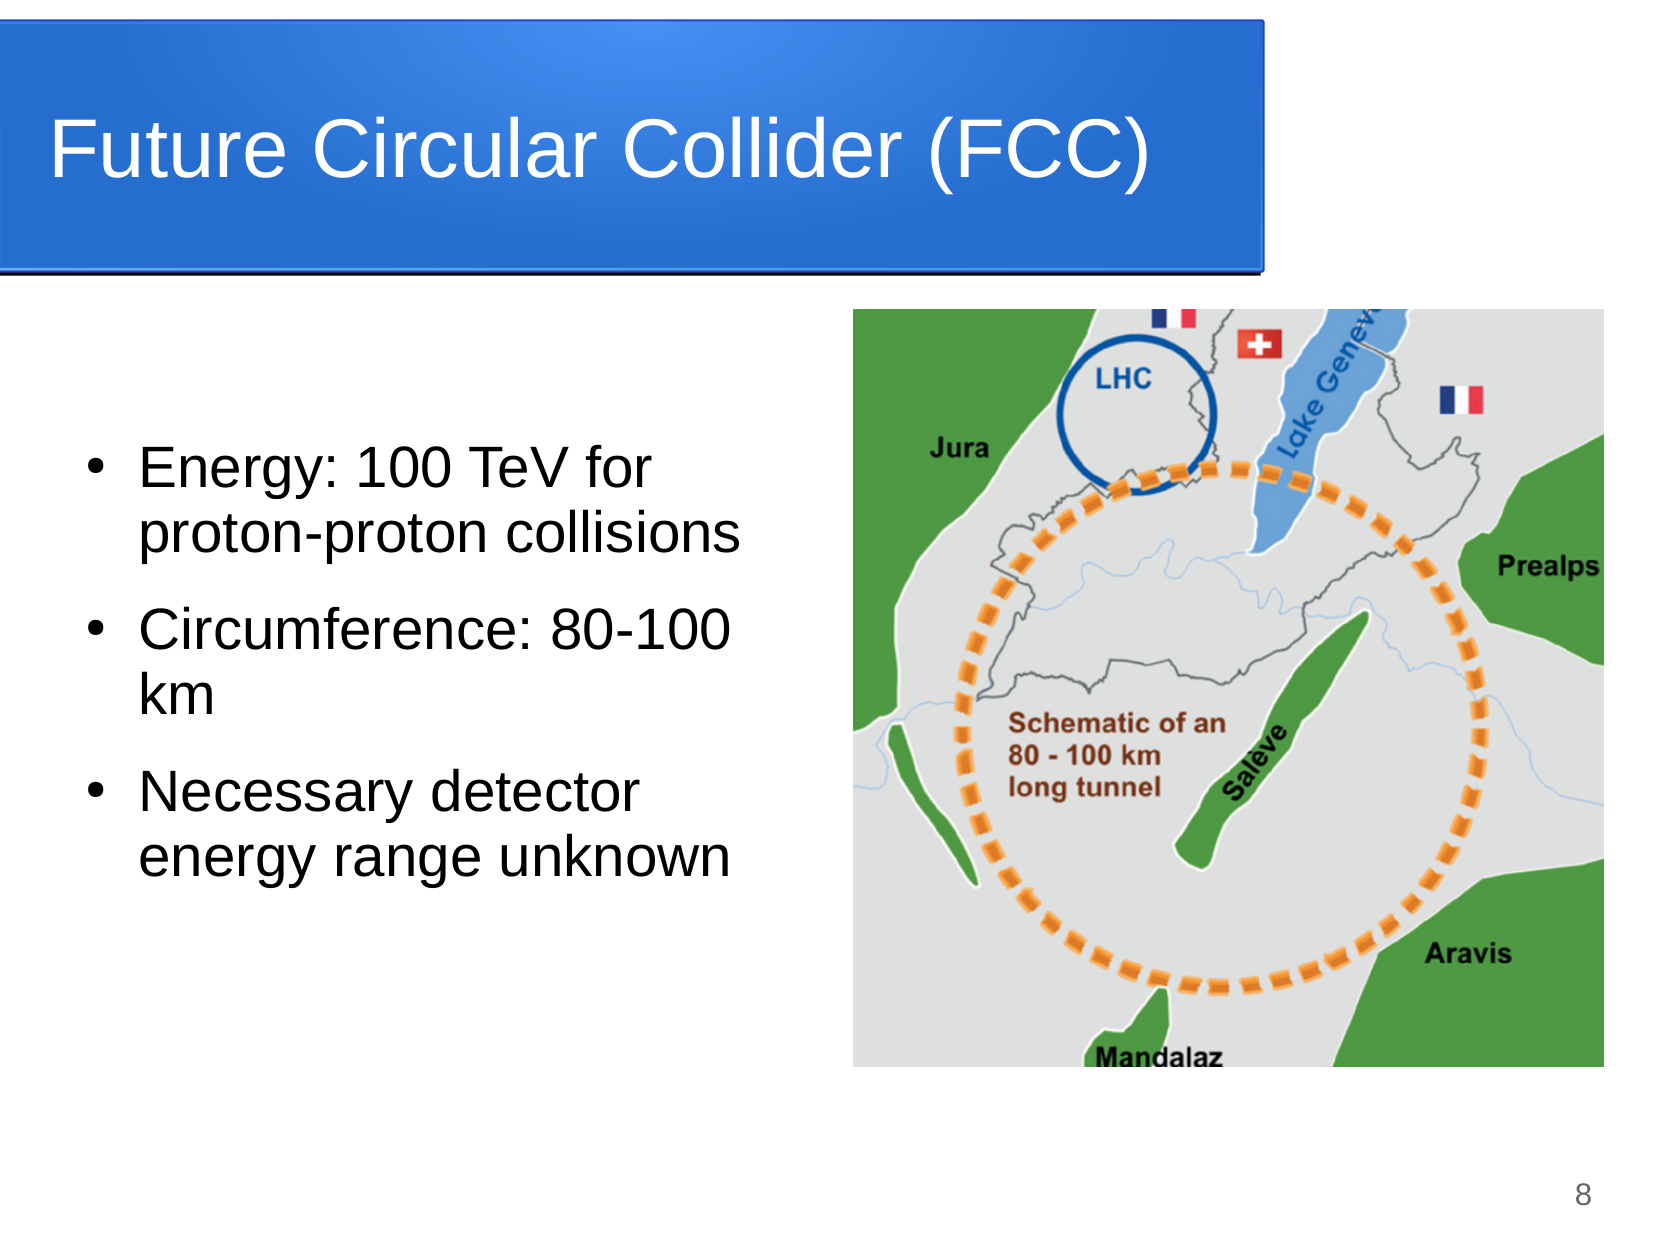

# Future Circular Collider (FCC)
Energy: 100 TeV for proton-proton collisions
Circumference: 80-100 km
Necessary detector energy range unknown